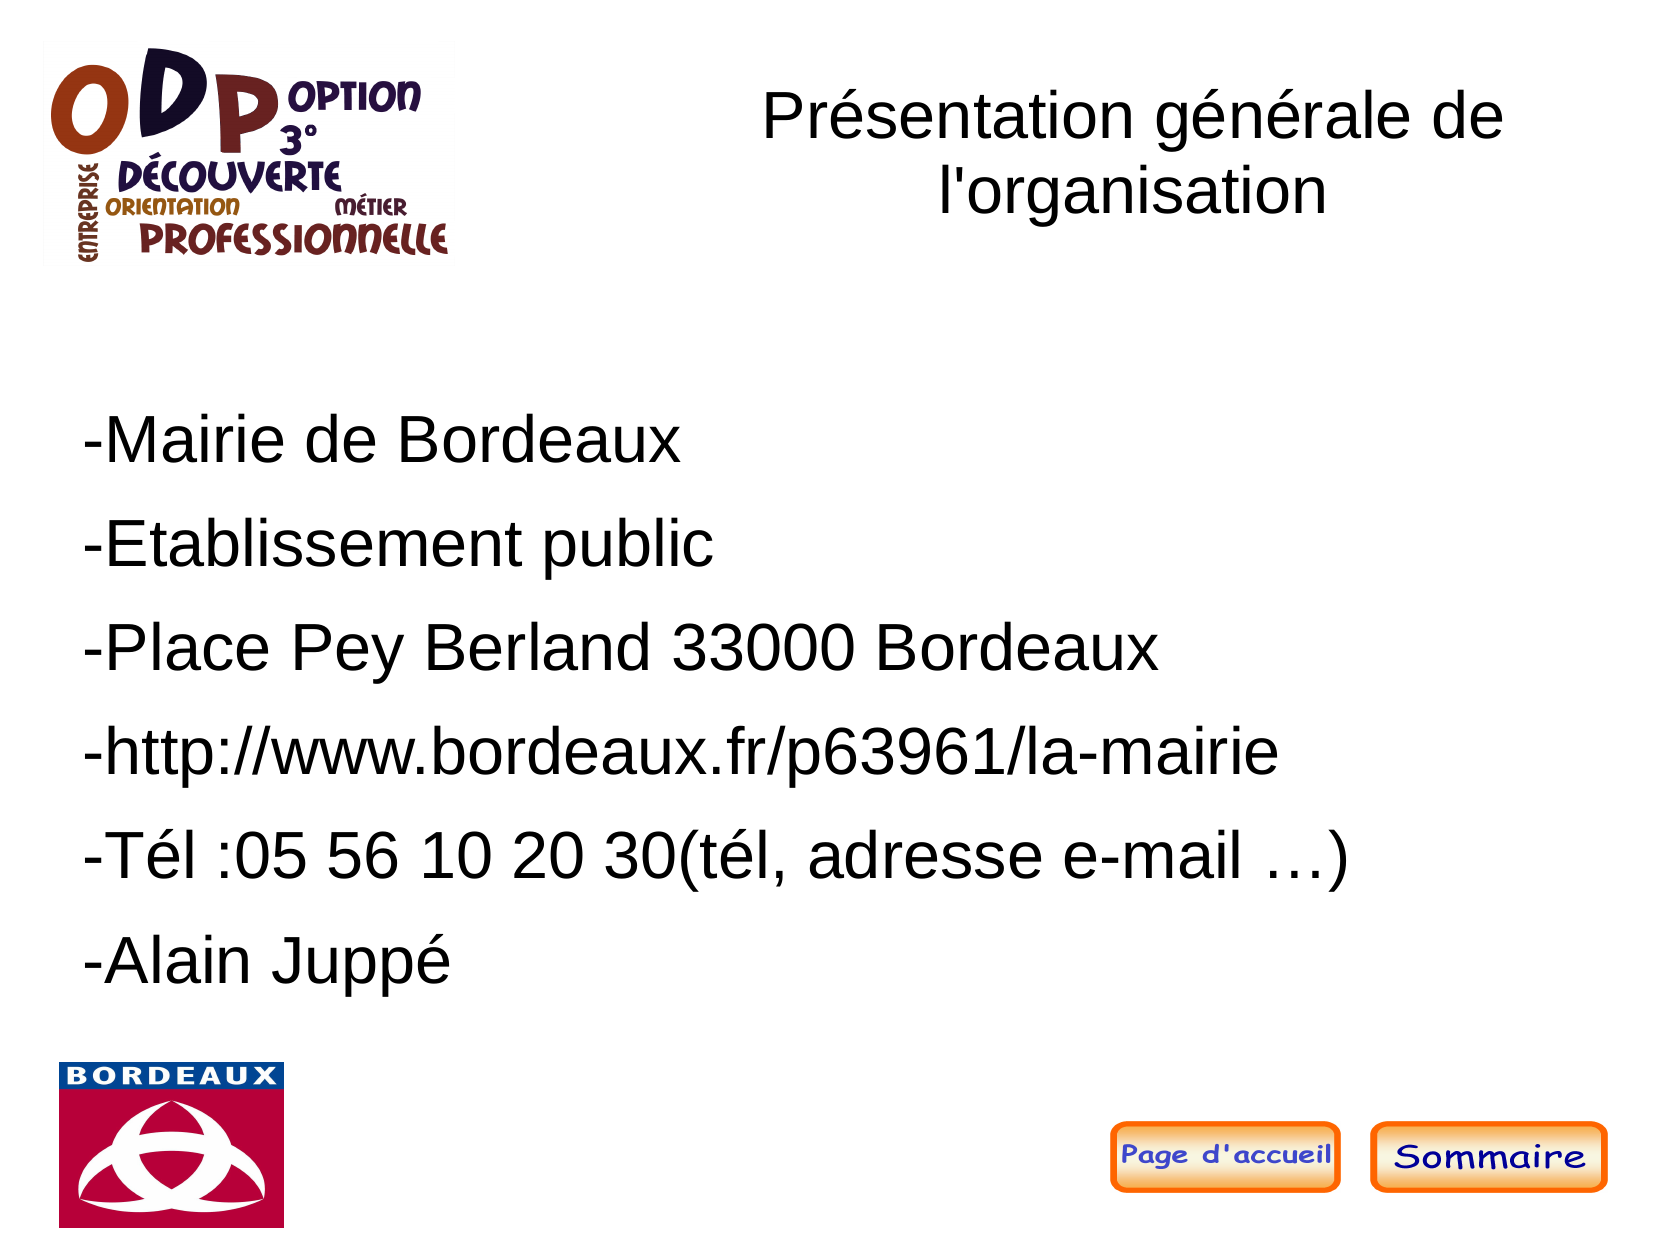

# Présentation générale de l'organisation
-Mairie de Bordeaux
-Etablissement public
-Place Pey Berland 33000 Bordeaux
-http://www.bordeaux.fr/p63961/la-mairie
-Tél :05 56 10 20 30(tél, adresse e-mail …)
-Alain Juppé